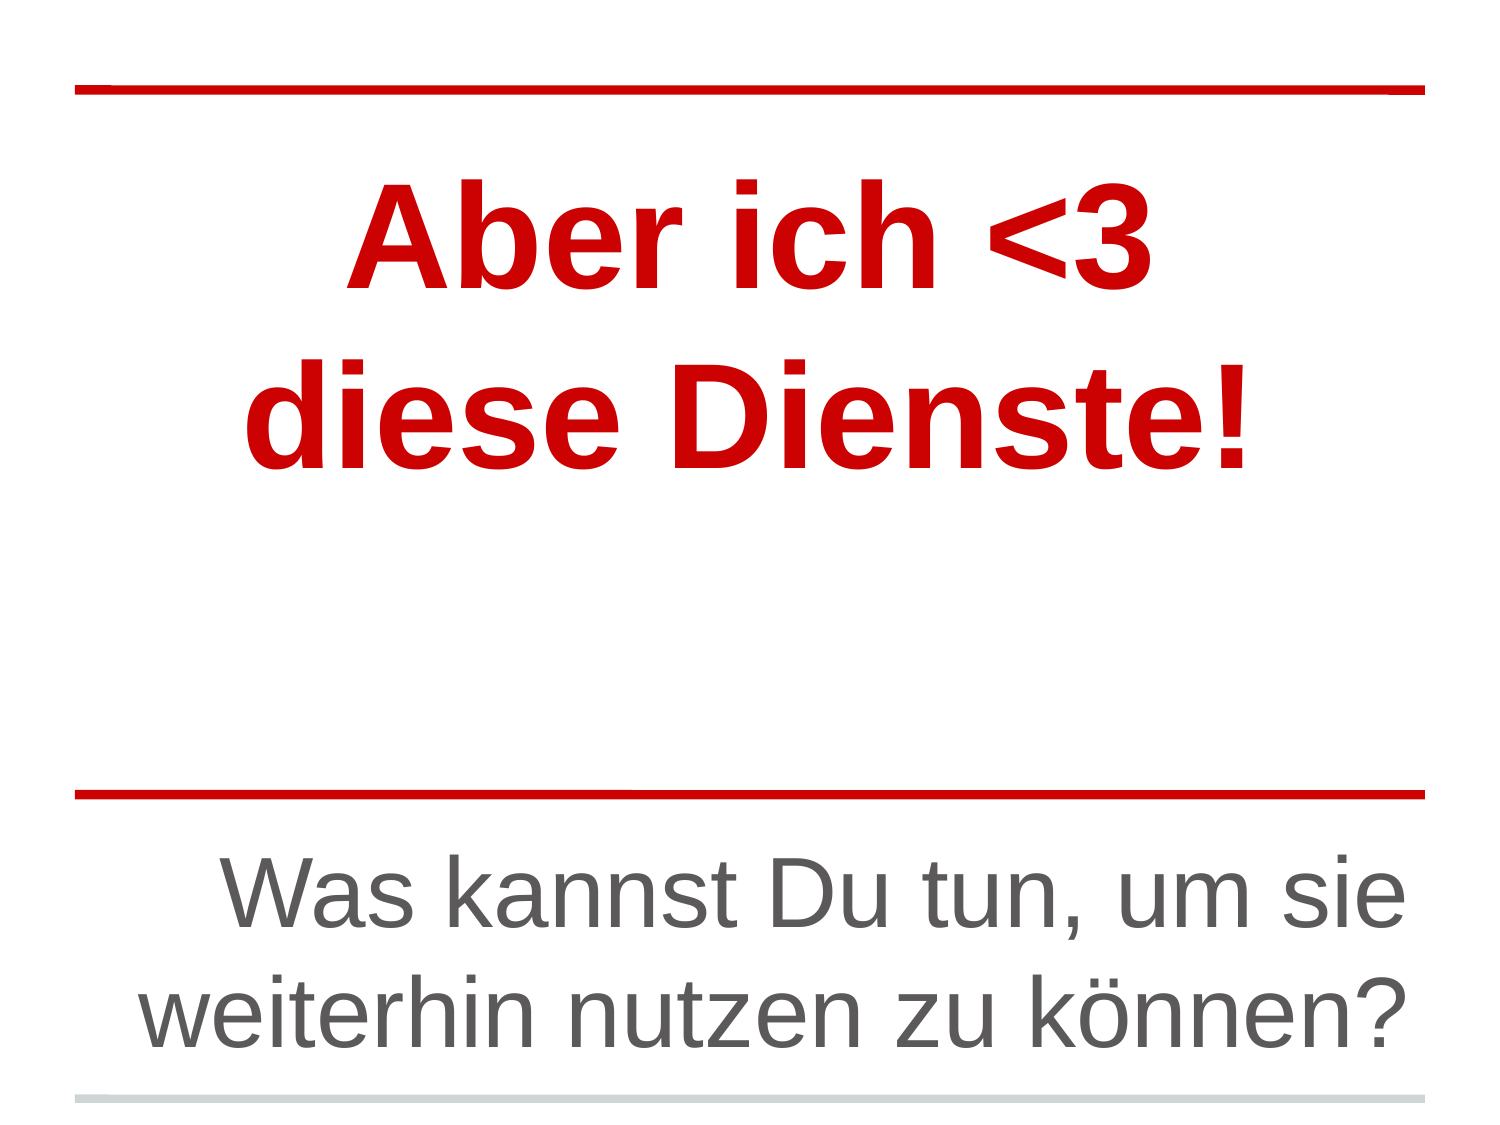

# Aber ich <3 diese Dienste!
Was kannst Du tun, um sie weiterhin nutzen zu können?